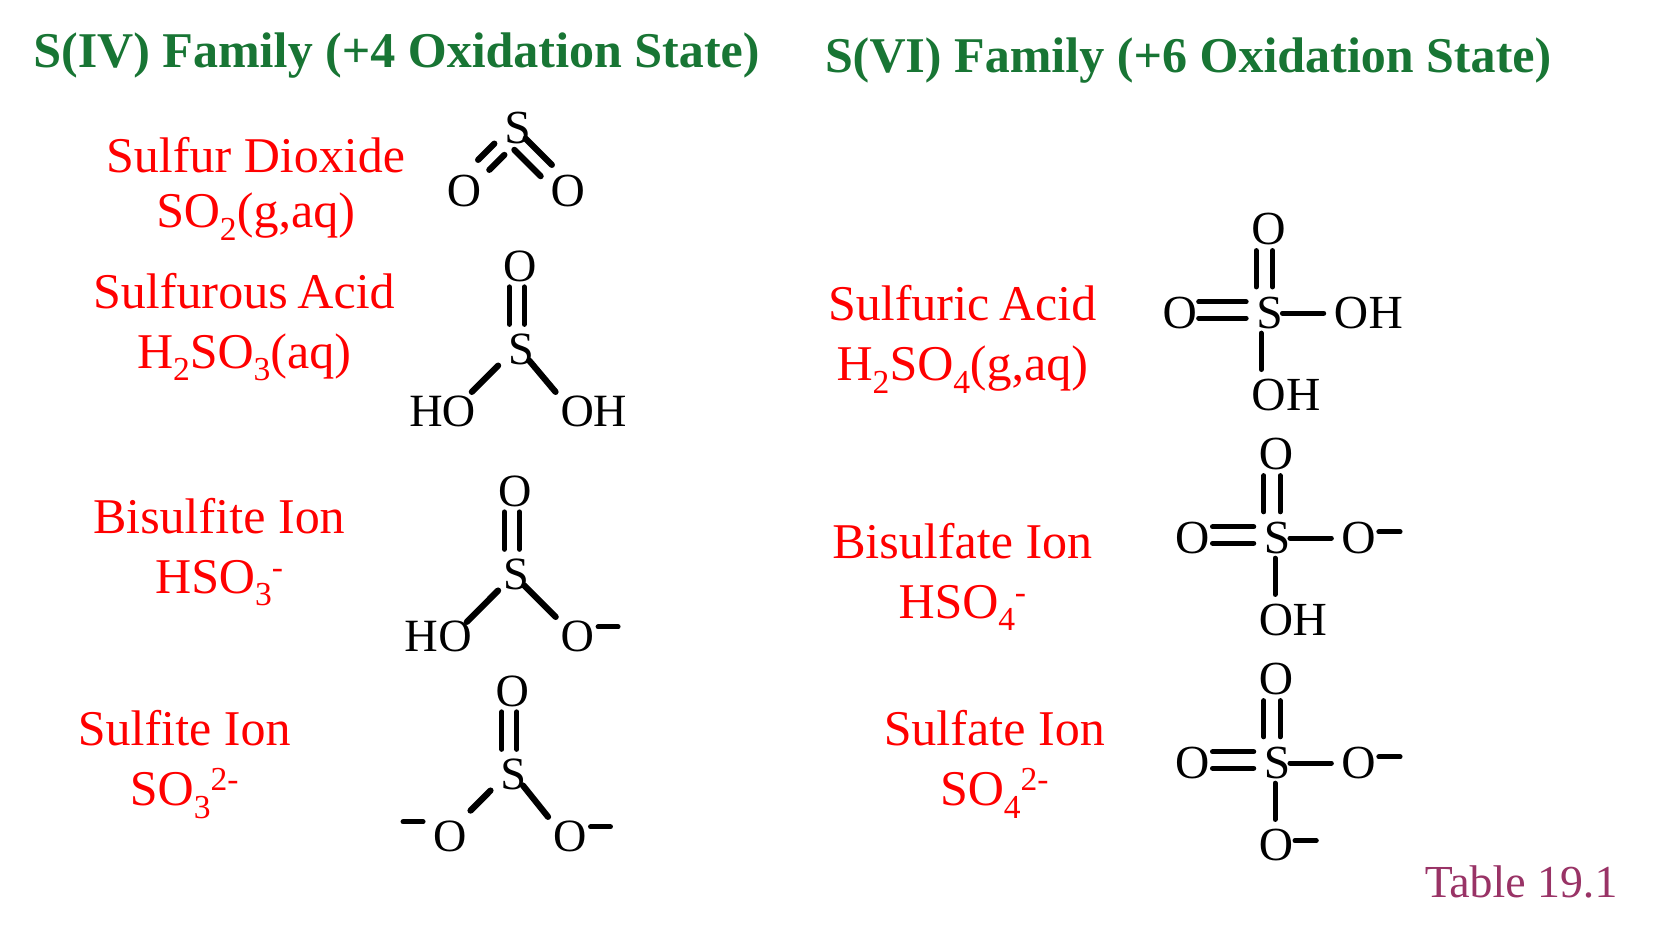

S(IV) Family (+4 Oxidation State)
S(VI) Family (+6 Oxidation State)
Sulfur Dioxide
SO2(g,aq)
Sulfurous Acid
H2SO3(aq)
Sulfuric Acid
H2SO4(g,aq)
Bisulfite Ion
HSO3-
Bisulfate Ion
HSO4-
Sulfite Ion
SO32-
Sulfate Ion
SO42-
Table 19.1